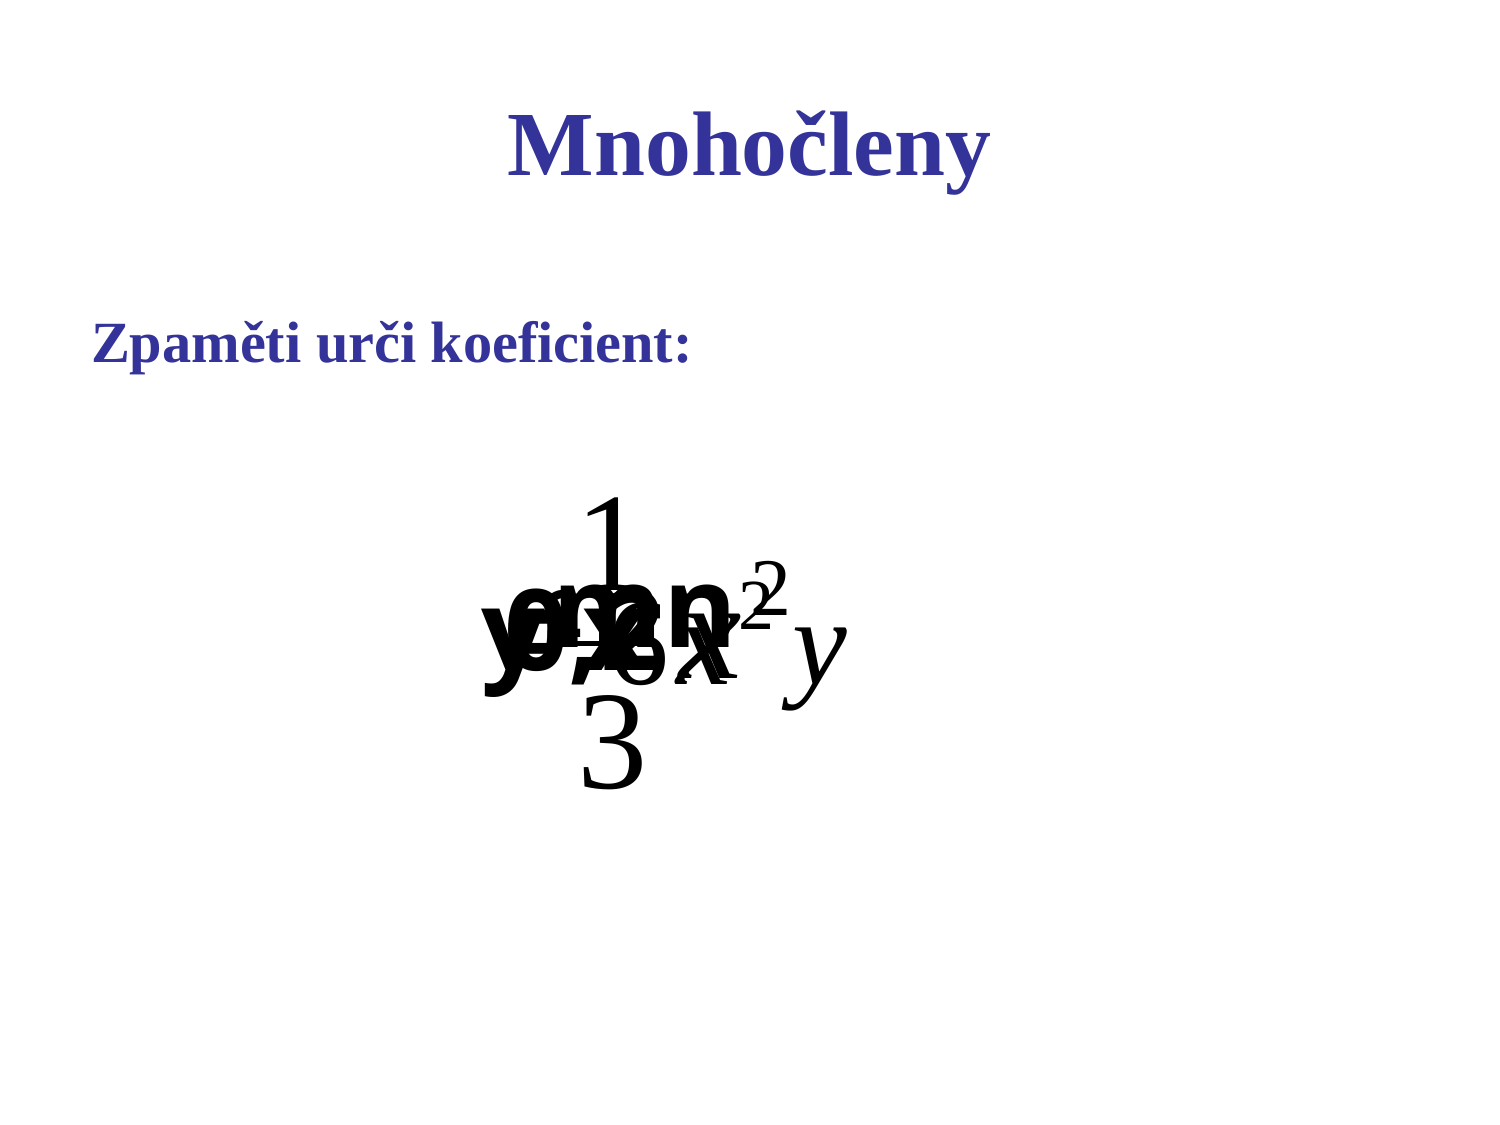

Mnohočleny
Zpaměti urči koeficient:
-mn
y2x
0,2